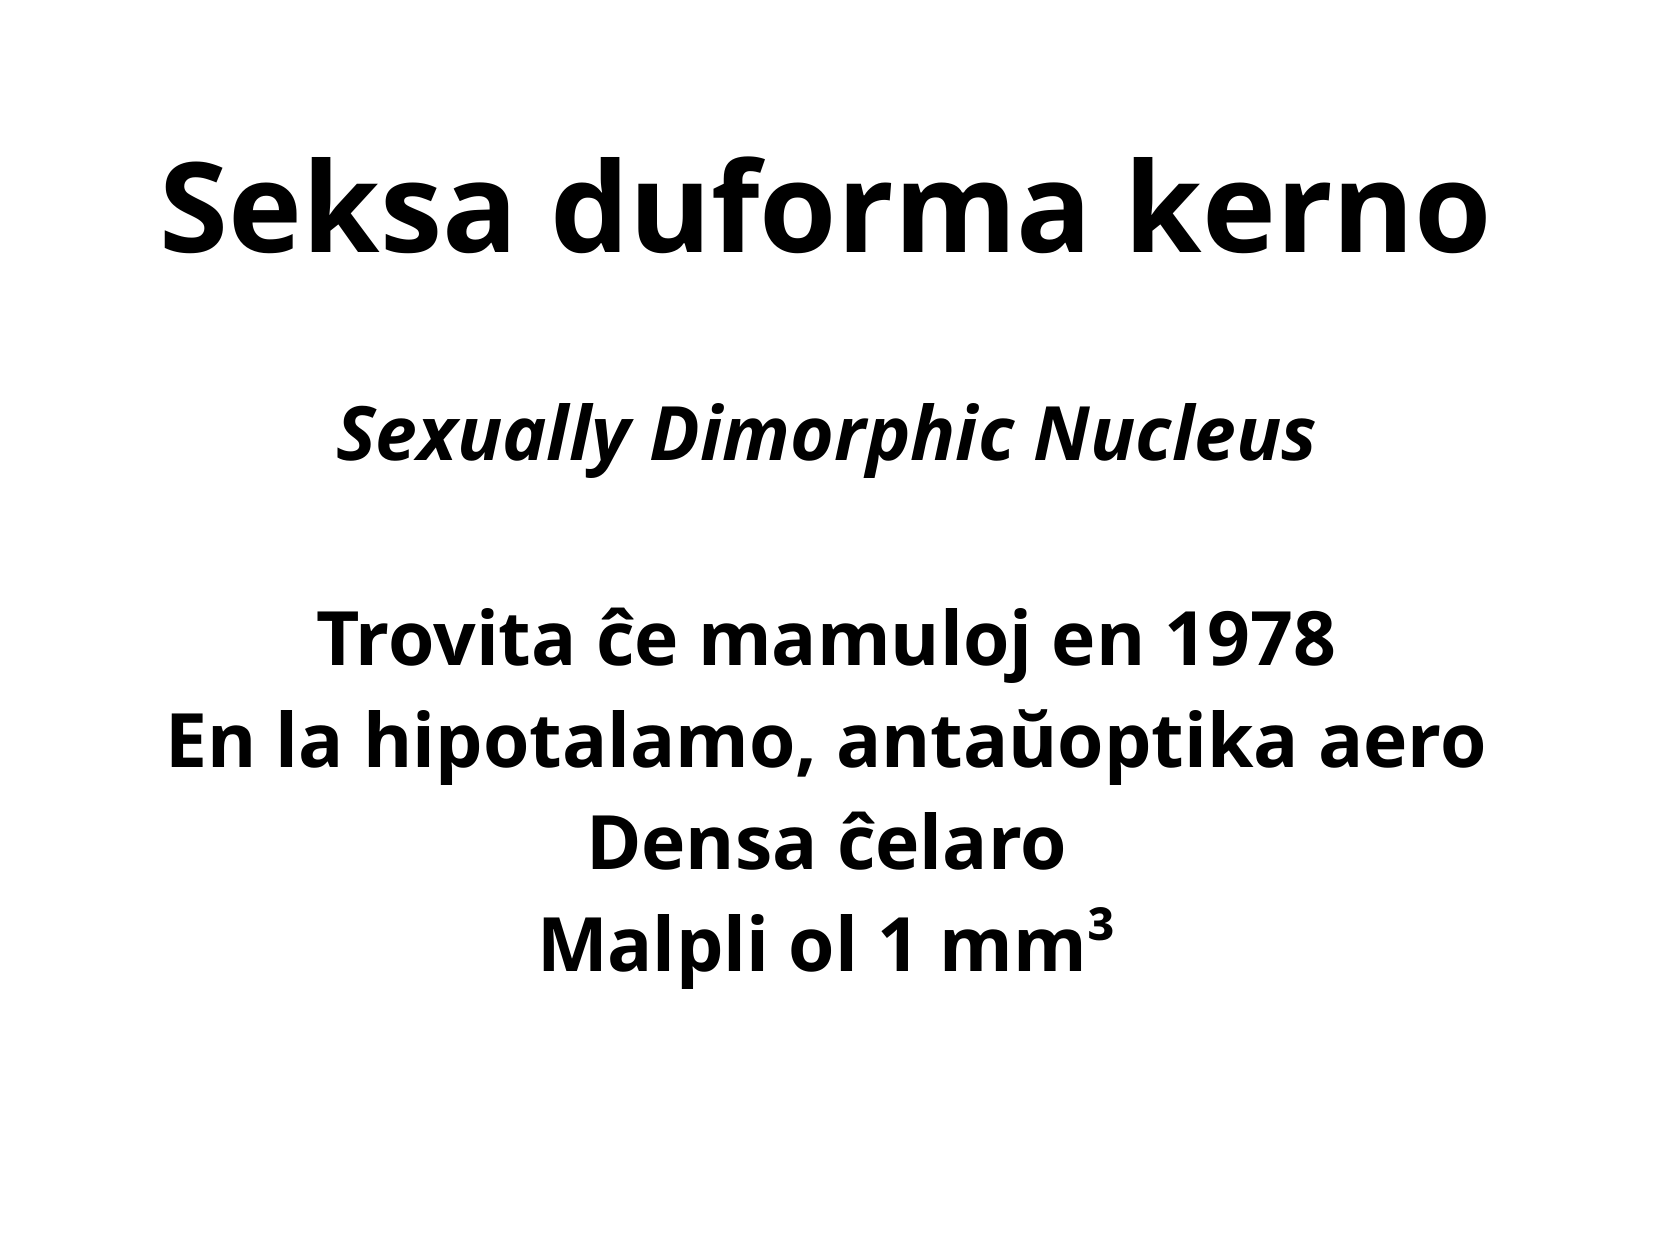

# Seksa duforma kerno
Sexually Dimorphic Nucleus
Trovita ĉe mamuloj en 1978
En la hipotalamo, antaŭoptika aero
Densa ĉelaro
Malpli ol 1 mm³